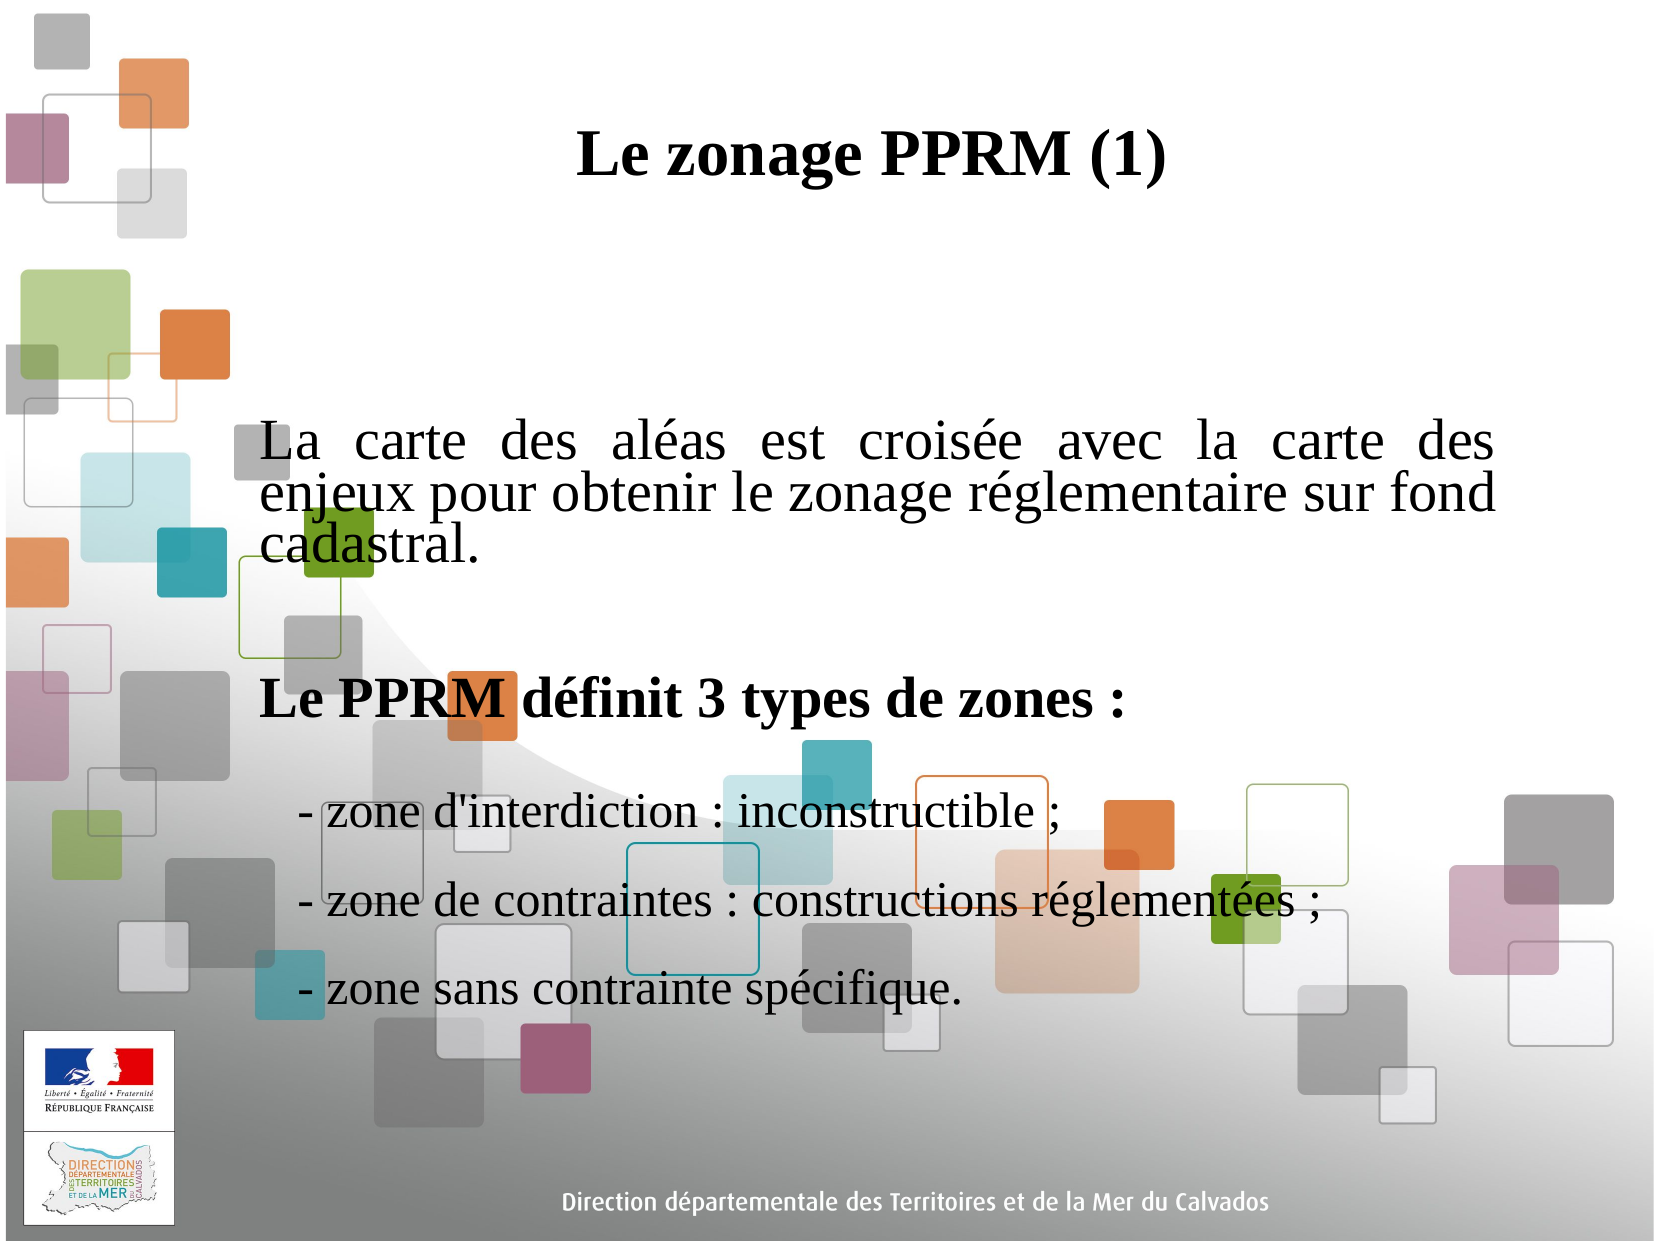

Le zonage PPRM (1)
#
La carte des aléas est croisée avec la carte des enjeux pour obtenir le zonage réglementaire sur fond cadastral.
Le PPRM définit 3 types de zones :
 - zone d'interdiction : inconstructible ;
 - zone de contraintes : constructions réglementées ;
 - zone sans contrainte spécifique.